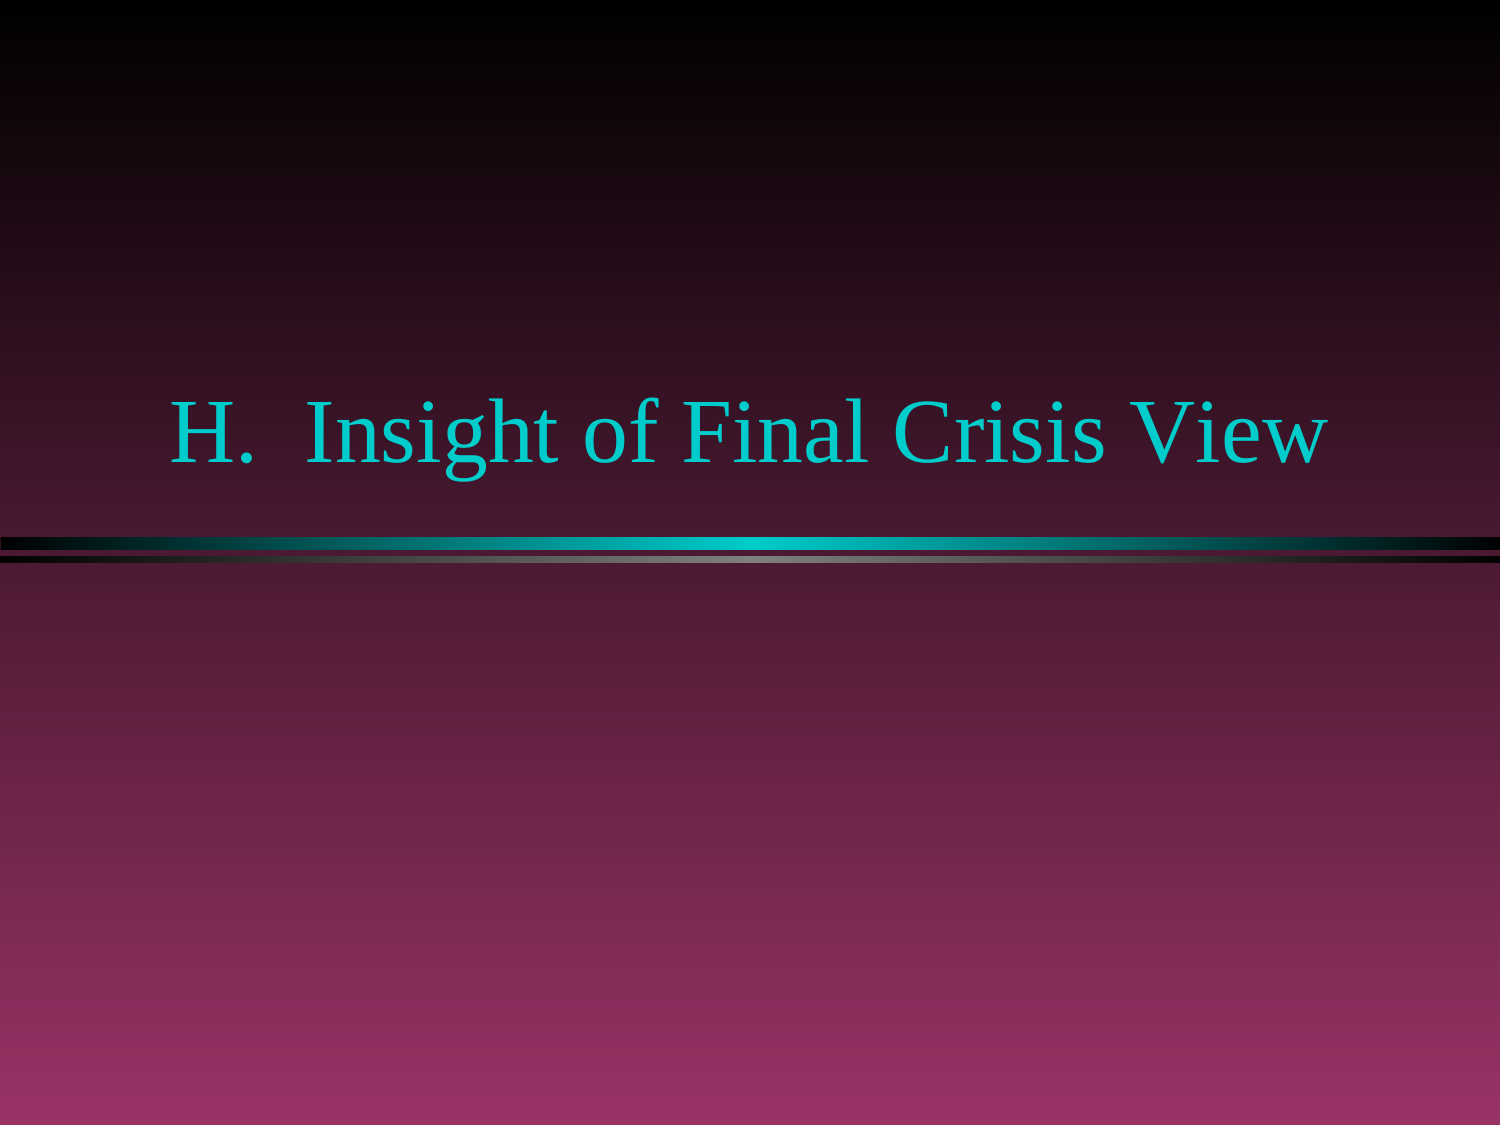

# H. Insight of Final Crisis View